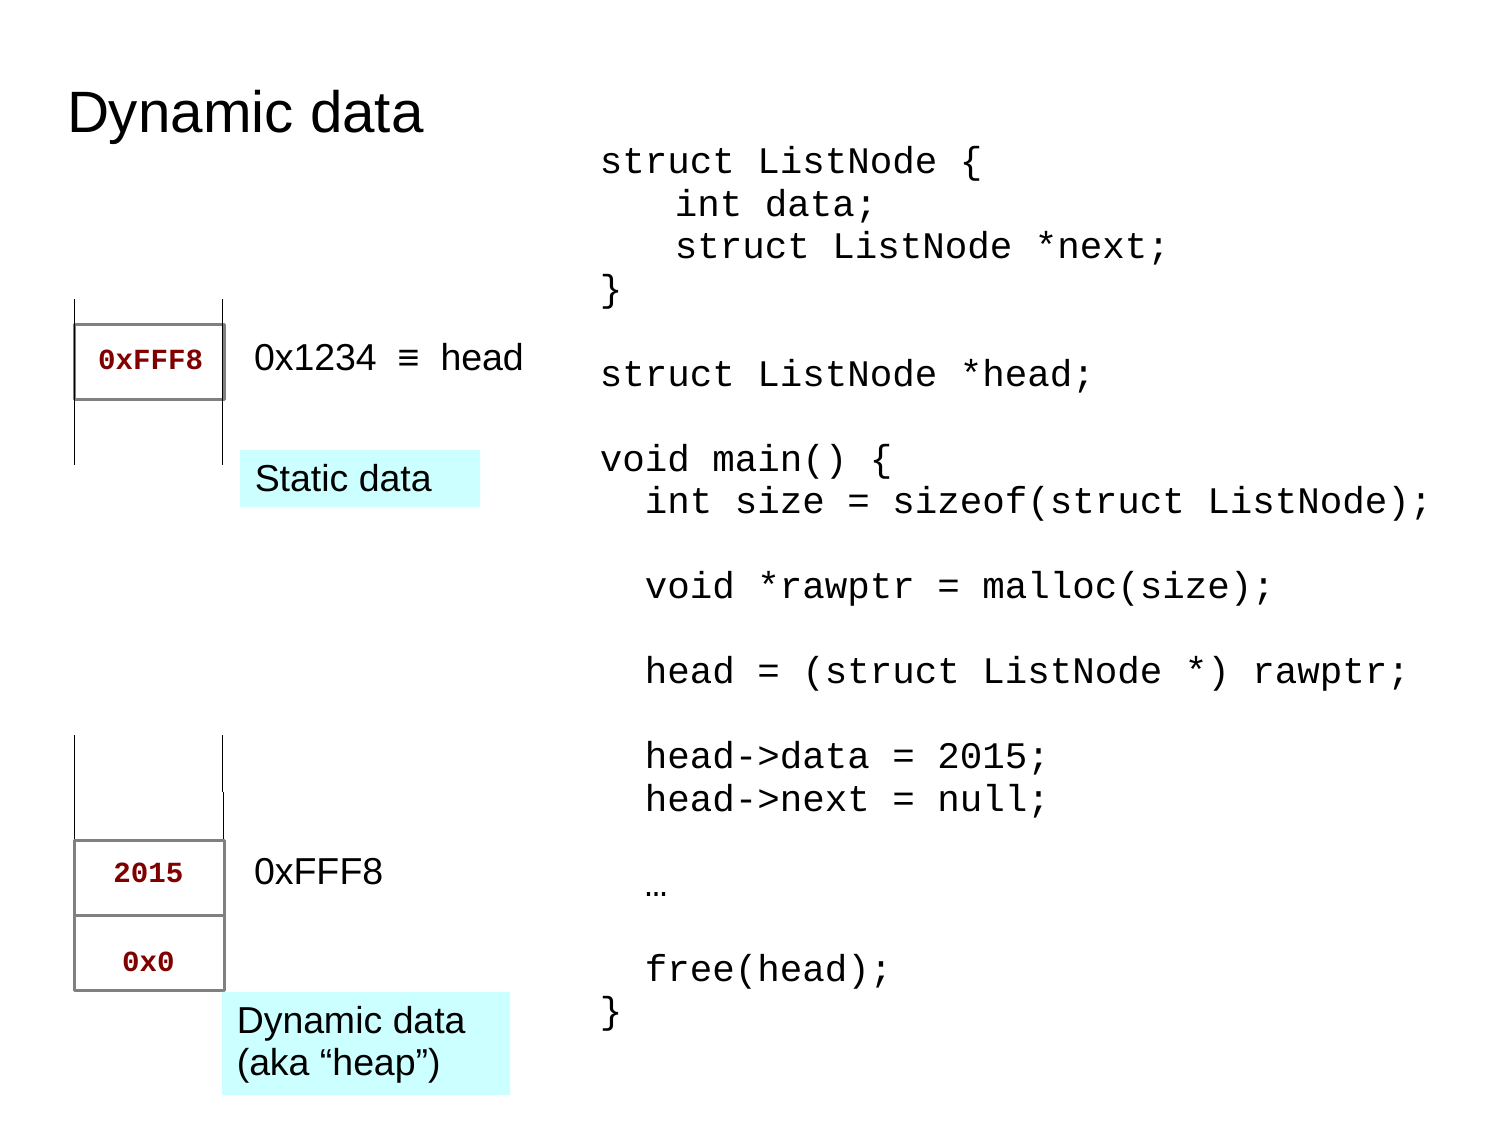

Dynamic data
struct ListNode {
	int data;
	struct ListNode *next;
}
struct ListNode *head;
void main() {
 int size = sizeof(struct ListNode);
 void *rawptr = malloc(size);
 head = (struct ListNode *) rawptr;
 head->data = 2015;
 head->next = null;
 …
 free(head);
}
0x1234 ≡ head
0xFFF8
Static data
0xFFF8
2015
0x0
Dynamic data
(aka “heap”)